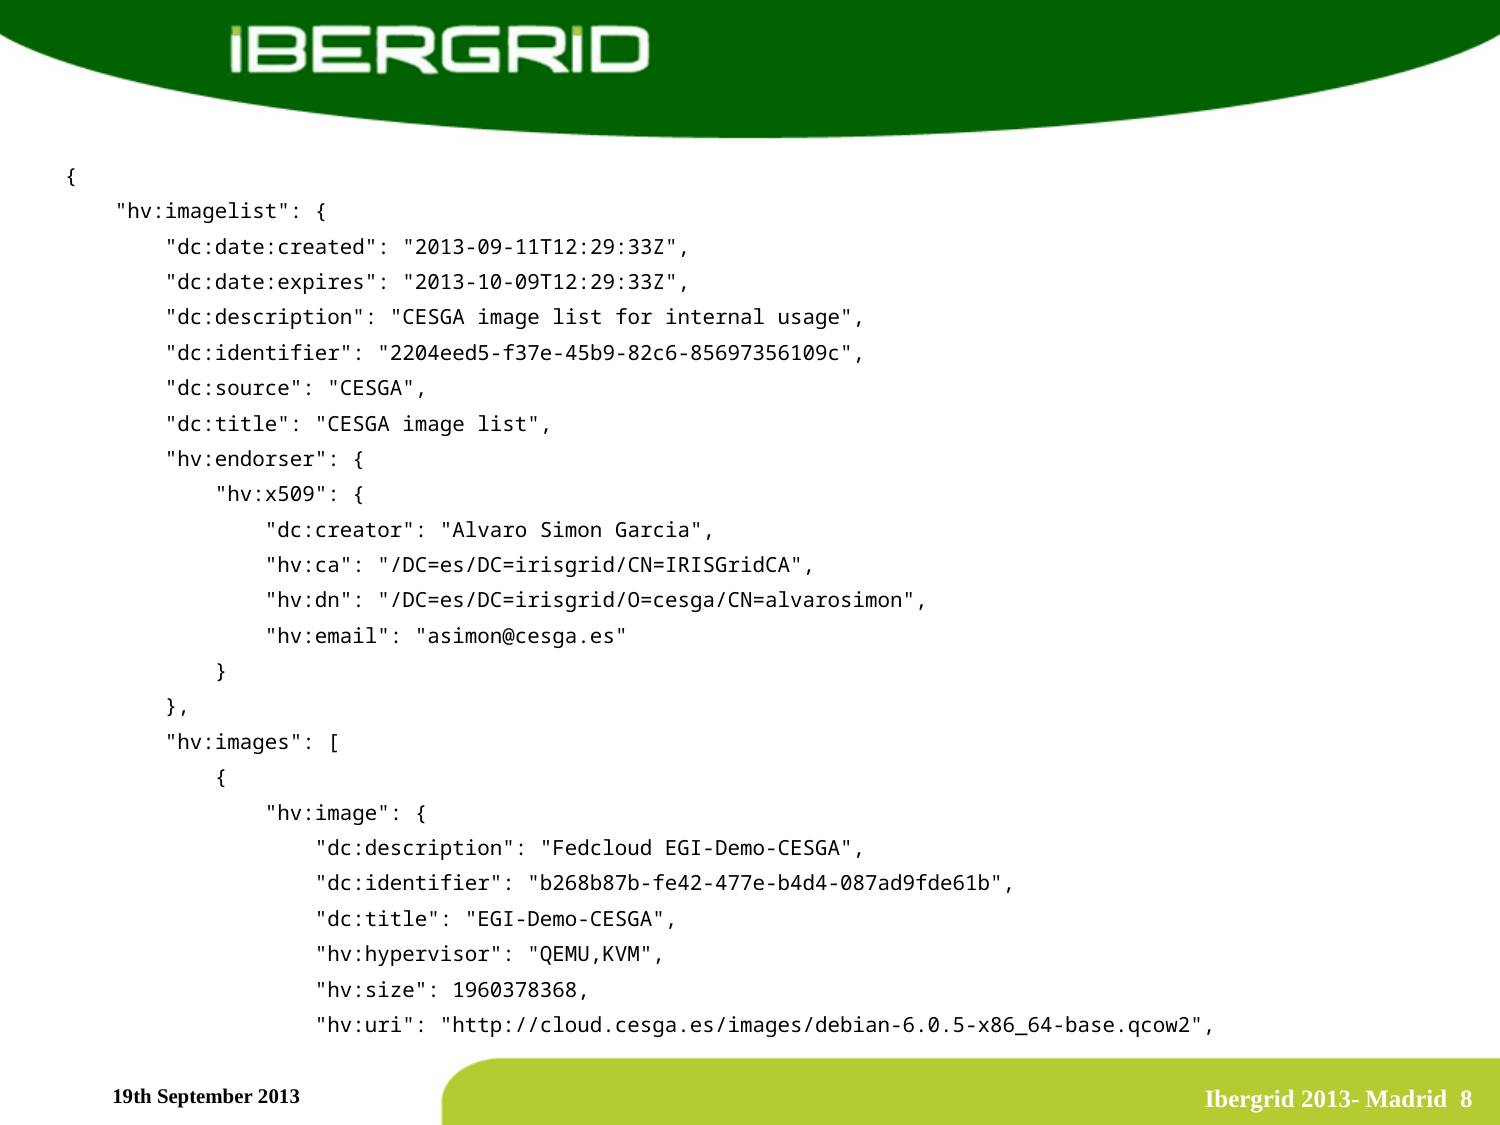

{
 "hv:imagelist": {
 "dc:date:created": "2013-09-11T12:29:33Z",
 "dc:date:expires": "2013-10-09T12:29:33Z",
 "dc:description": "CESGA image list for internal usage",
 "dc:identifier": "2204eed5-f37e-45b9-82c6-85697356109c",
 "dc:source": "CESGA",
 "dc:title": "CESGA image list",
 "hv:endorser": {
 "hv:x509": {
 "dc:creator": "Alvaro Simon Garcia",
 "hv:ca": "/DC=es/DC=irisgrid/CN=IRISGridCA",
 "hv:dn": "/DC=es/DC=irisgrid/O=cesga/CN=alvarosimon",
 "hv:email": "asimon@cesga.es"
 }
 },
 "hv:images": [
 {
 "hv:image": {
 "dc:description": "Fedcloud EGI-Demo-CESGA",
 "dc:identifier": "b268b87b-fe42-477e-b4d4-087ad9fde61b",
 "dc:title": "EGI-Demo-CESGA",
 "hv:hypervisor": "QEMU,KVM",
 "hv:size": 1960378368,
 "hv:uri": "http://cloud.cesga.es/images/debian-6.0.5-x86_64-base.qcow2",
19th September 2013
Ibergrid 2013- Madrid